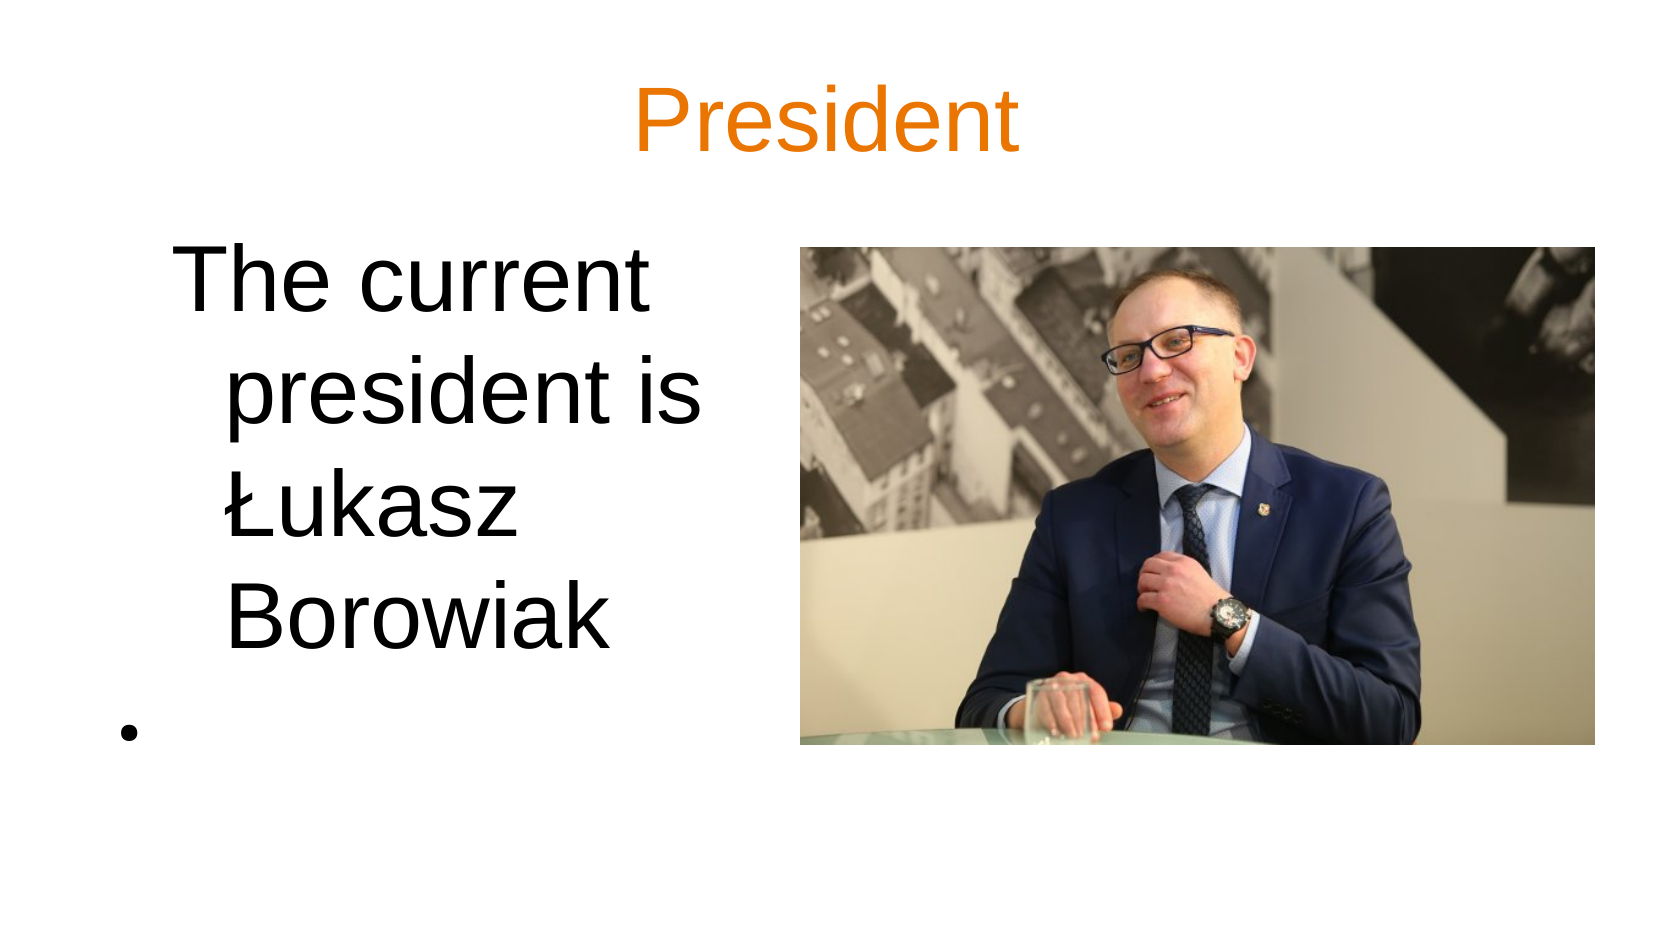

# President
The current president is Łukasz Borowiak